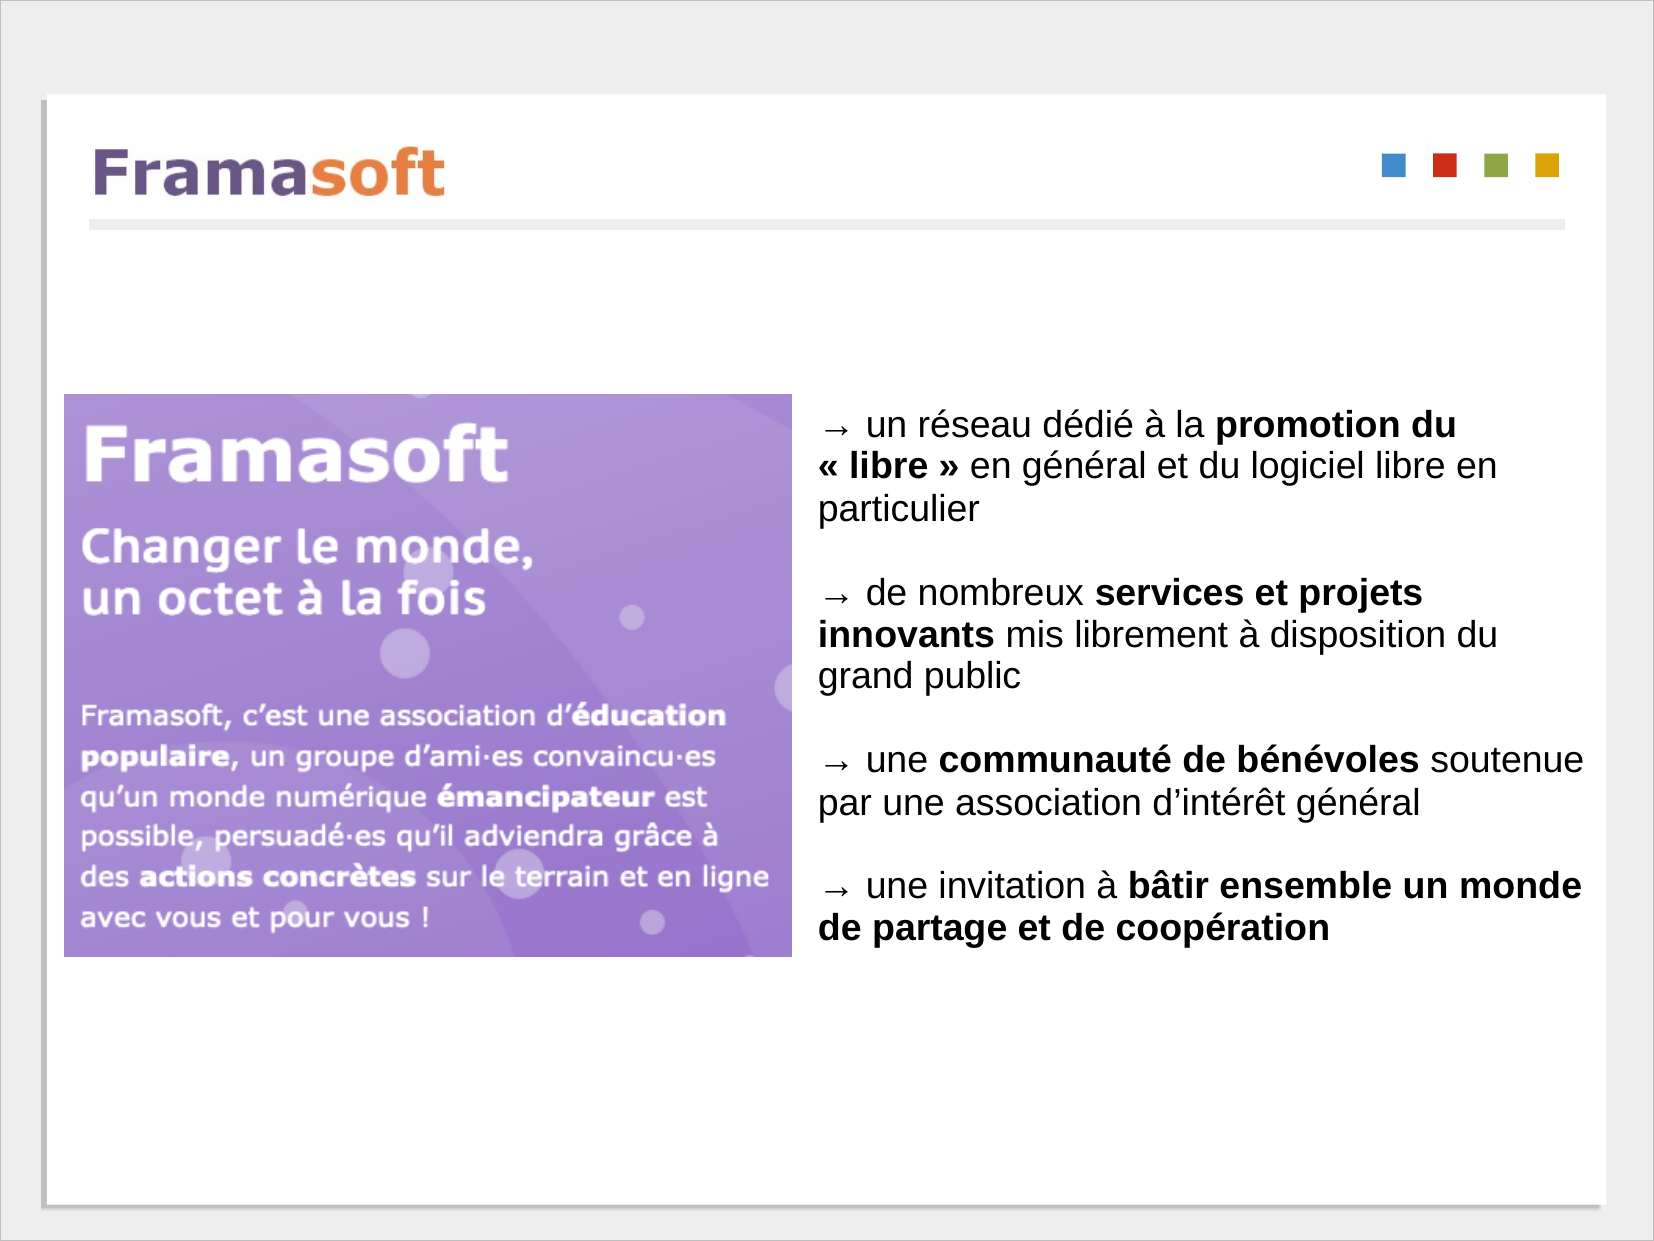

→ un réseau dédié à la promotion du « libre » en général et du logiciel libre en particulier
→ de nombreux services et projets innovants mis librement à disposition du grand public
→ une communauté de bénévoles soutenue par une association d’intérêt général
→ une invitation à bâtir ensemble un monde de partage et de coopération